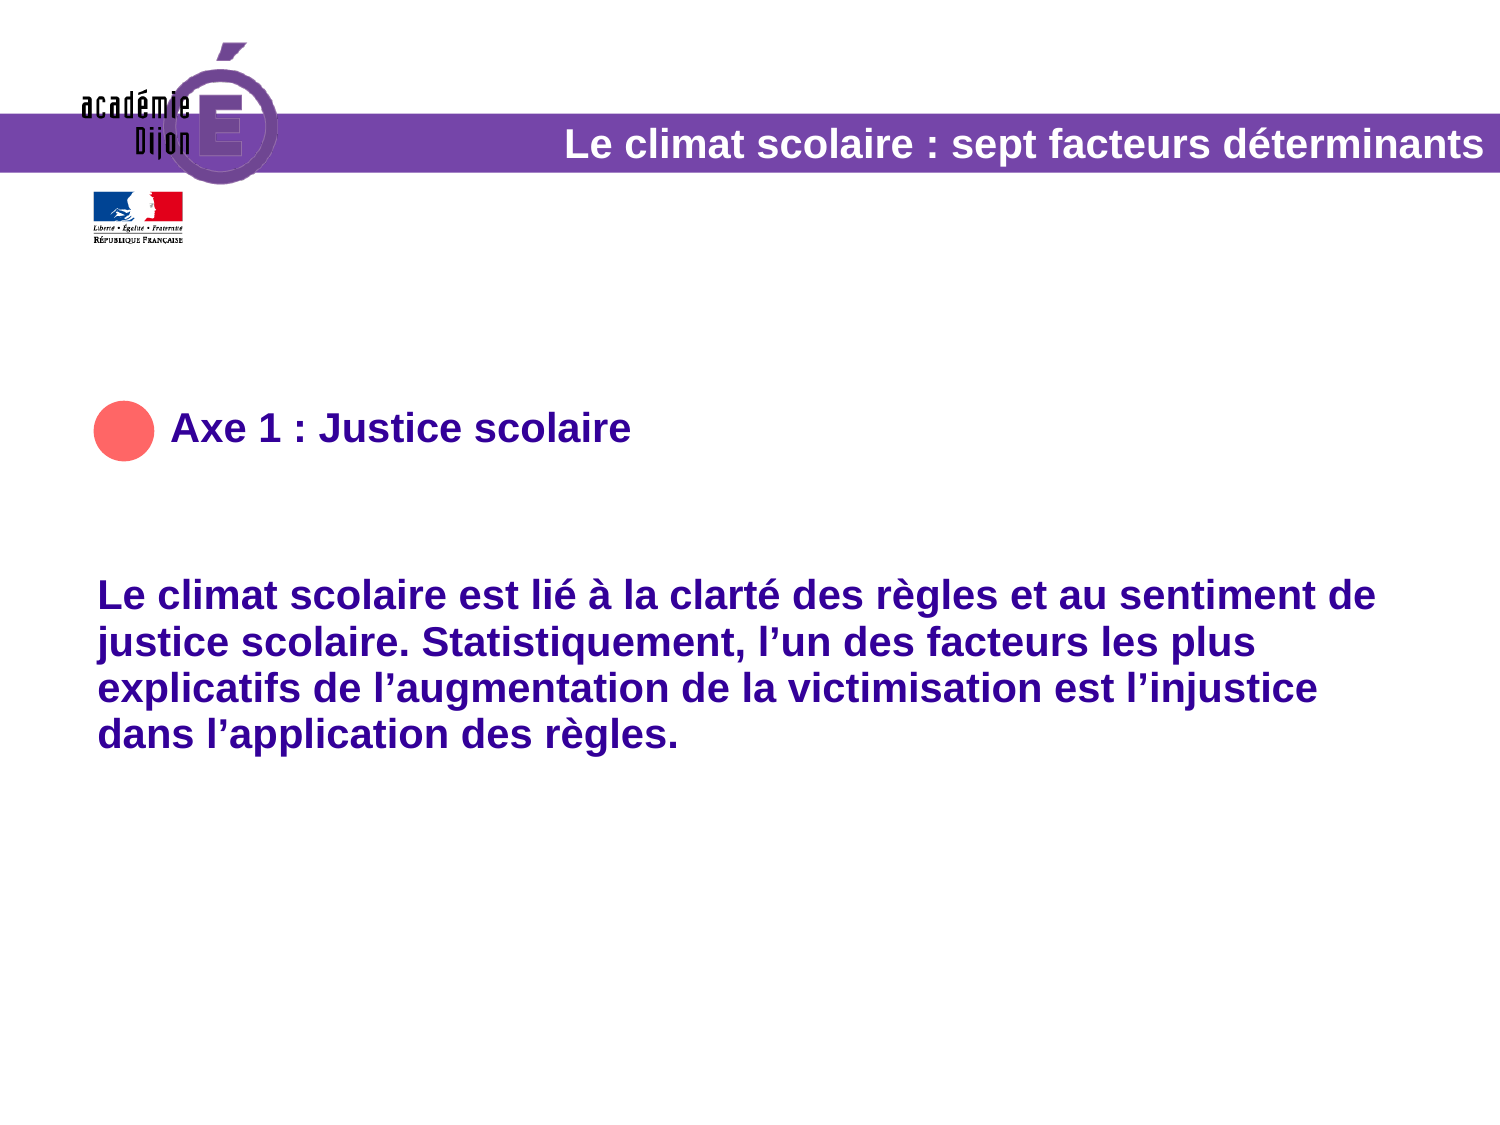

Le climat scolaire : sept facteurs déterminants
	Axe 1 : Justice scolaire
Le climat scolaire est lié à la clarté des règles et au sentiment de justice scolaire. Statistiquement, l’un des facteurs les plus explicatifs de l’augmentation de la victimisation est l’injustice dans l’application des règles.